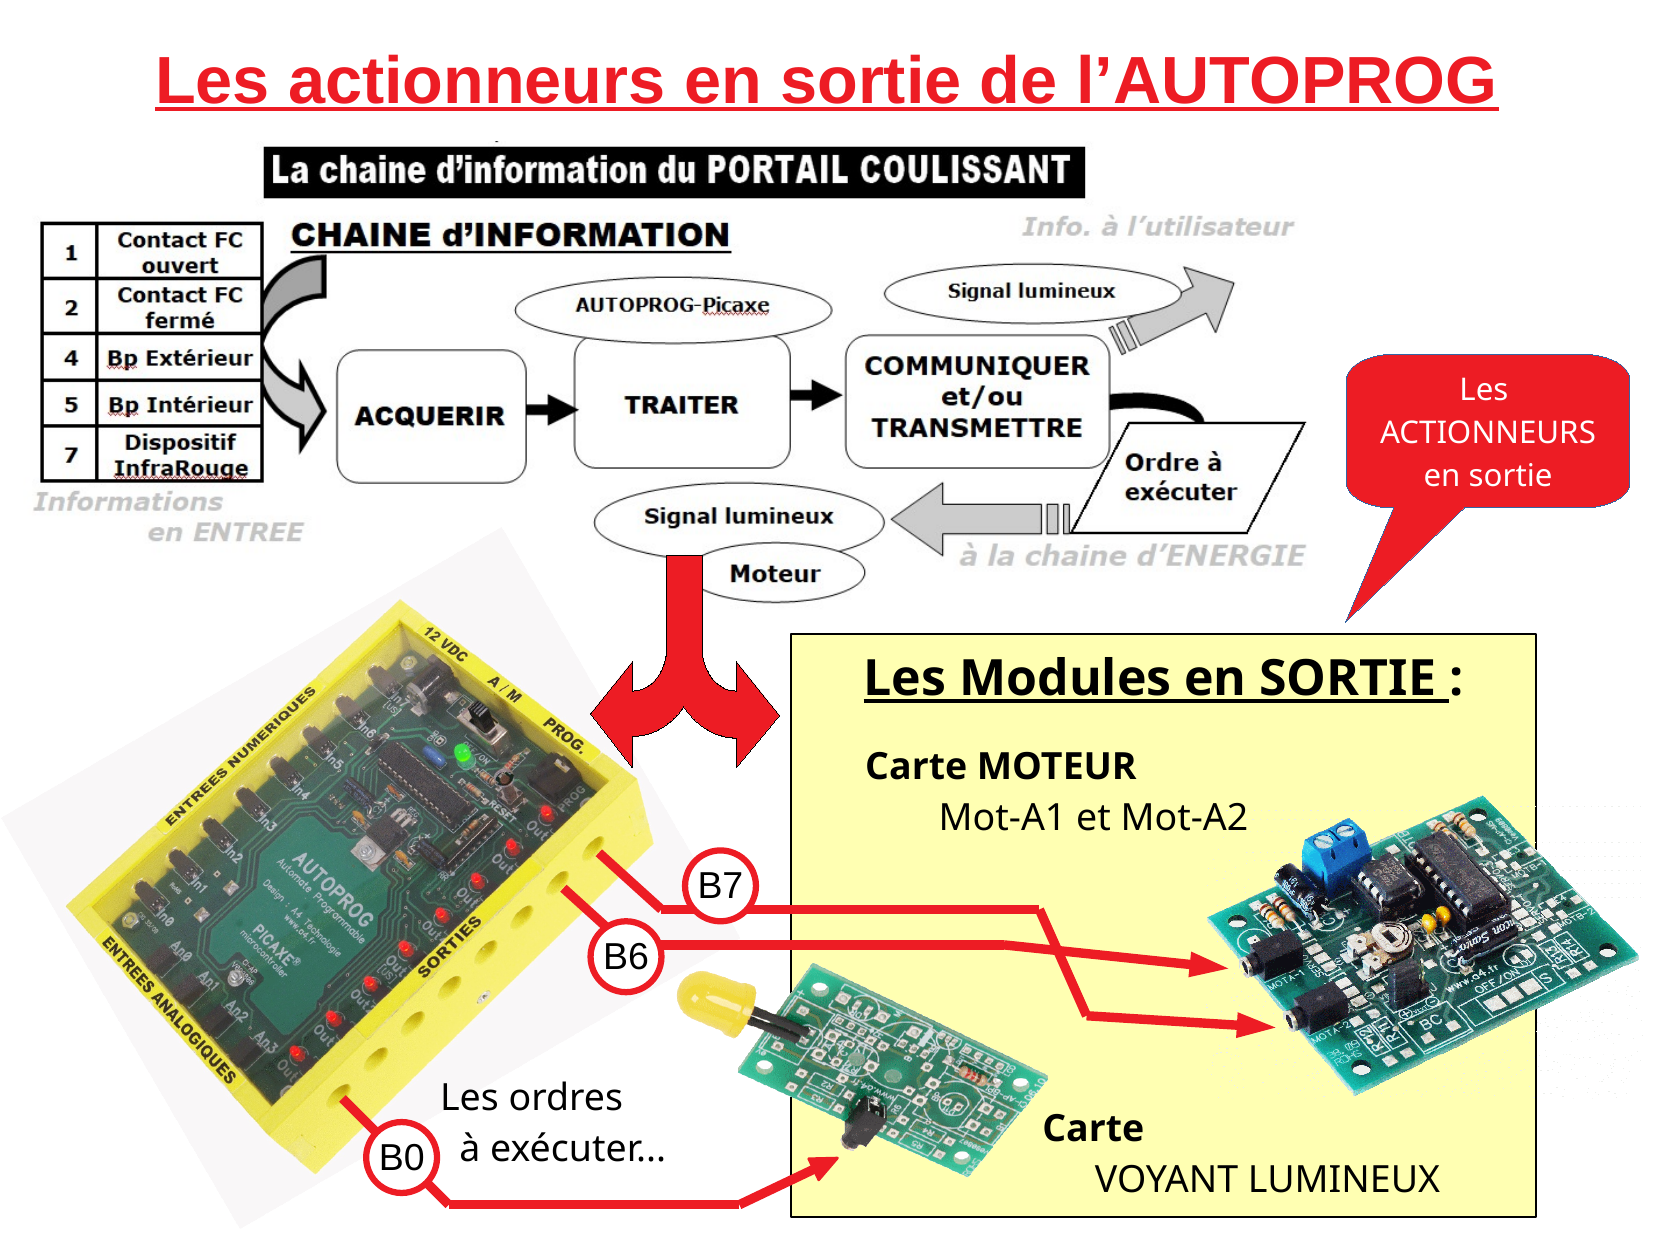

Les actionneurs en sortie de l’AUTOPROG
Les
ACTIONNEURS
en sortie
Les Modules en SORTIE :
Carte MOTEUR
 Mot-A1 et Mot-A2
Carte
 VOYANT LUMINEUX
B7
B6
Les ordres
 à exécuter...
B0